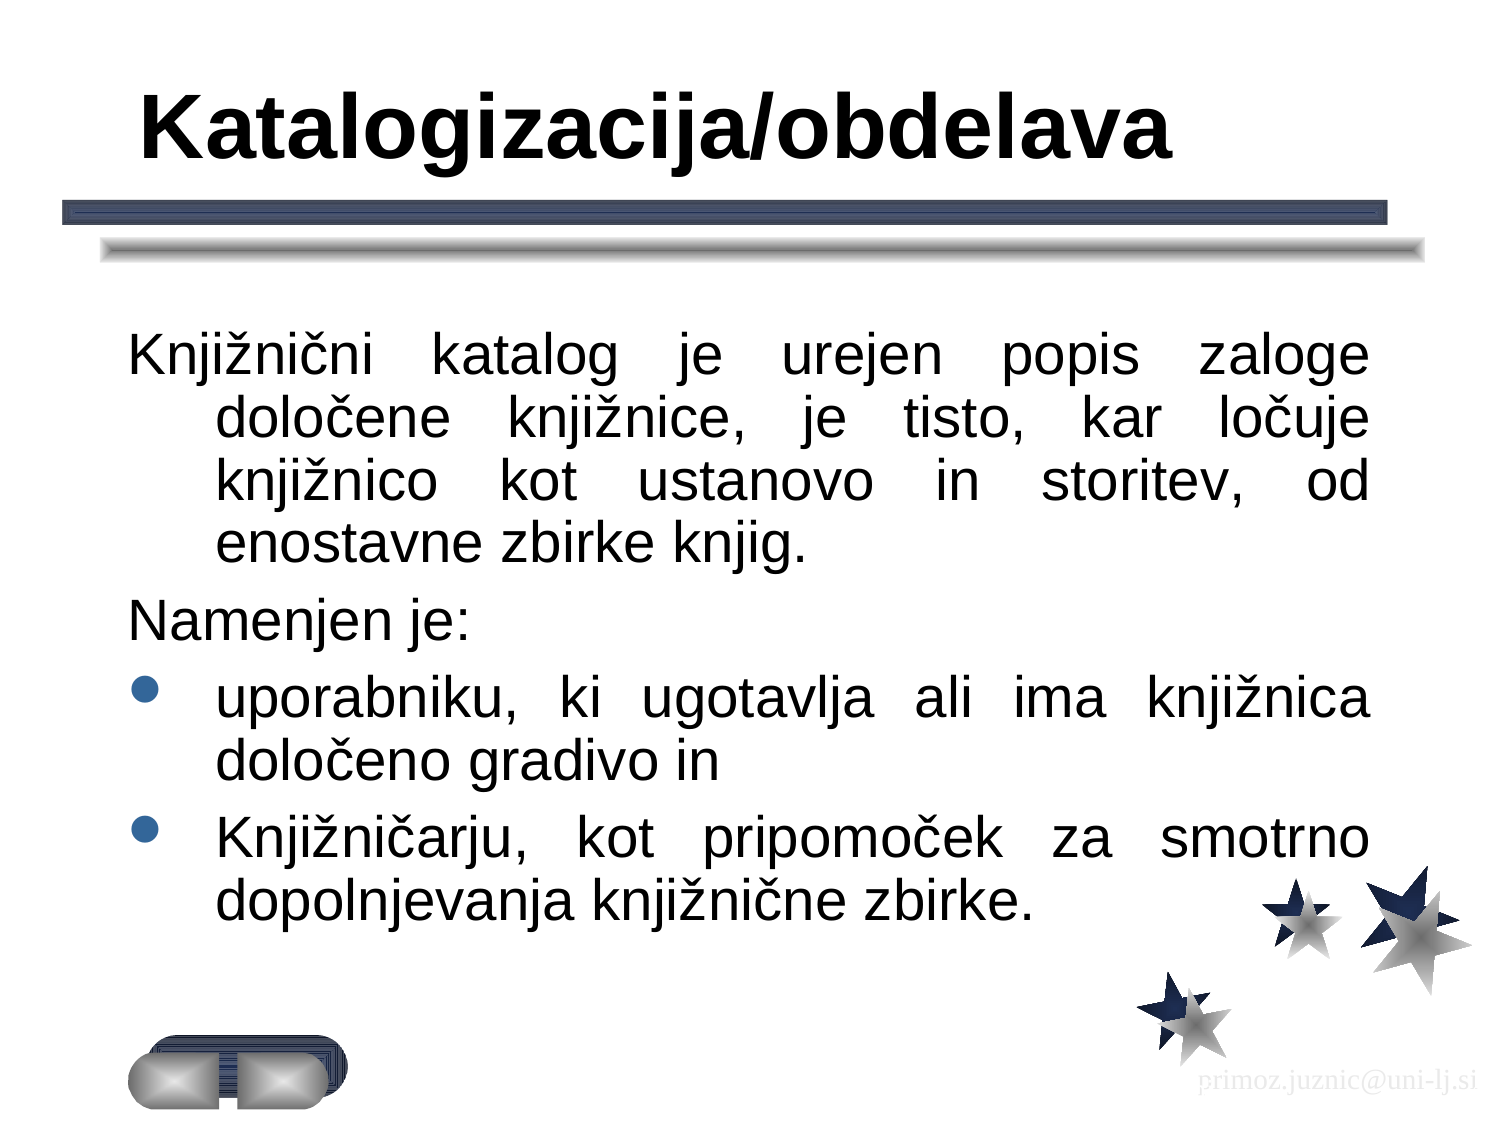

# Katalogizacija/obdelava
Knjižnični katalog je urejen popis zaloge določene knjižnice, je tisto, kar ločuje knjižnico kot ustanovo in storitev, od enostavne zbirke knjig.
Namenjen je:
uporabniku, ki ugotavlja ali ima knjižnica določeno gradivo in
Knjižničarju, kot pripomoček za smotrno dopolnjevanja knjižnične zbirke.
Primoz Juznic, BINK, FF, Univerza v Ljubljani